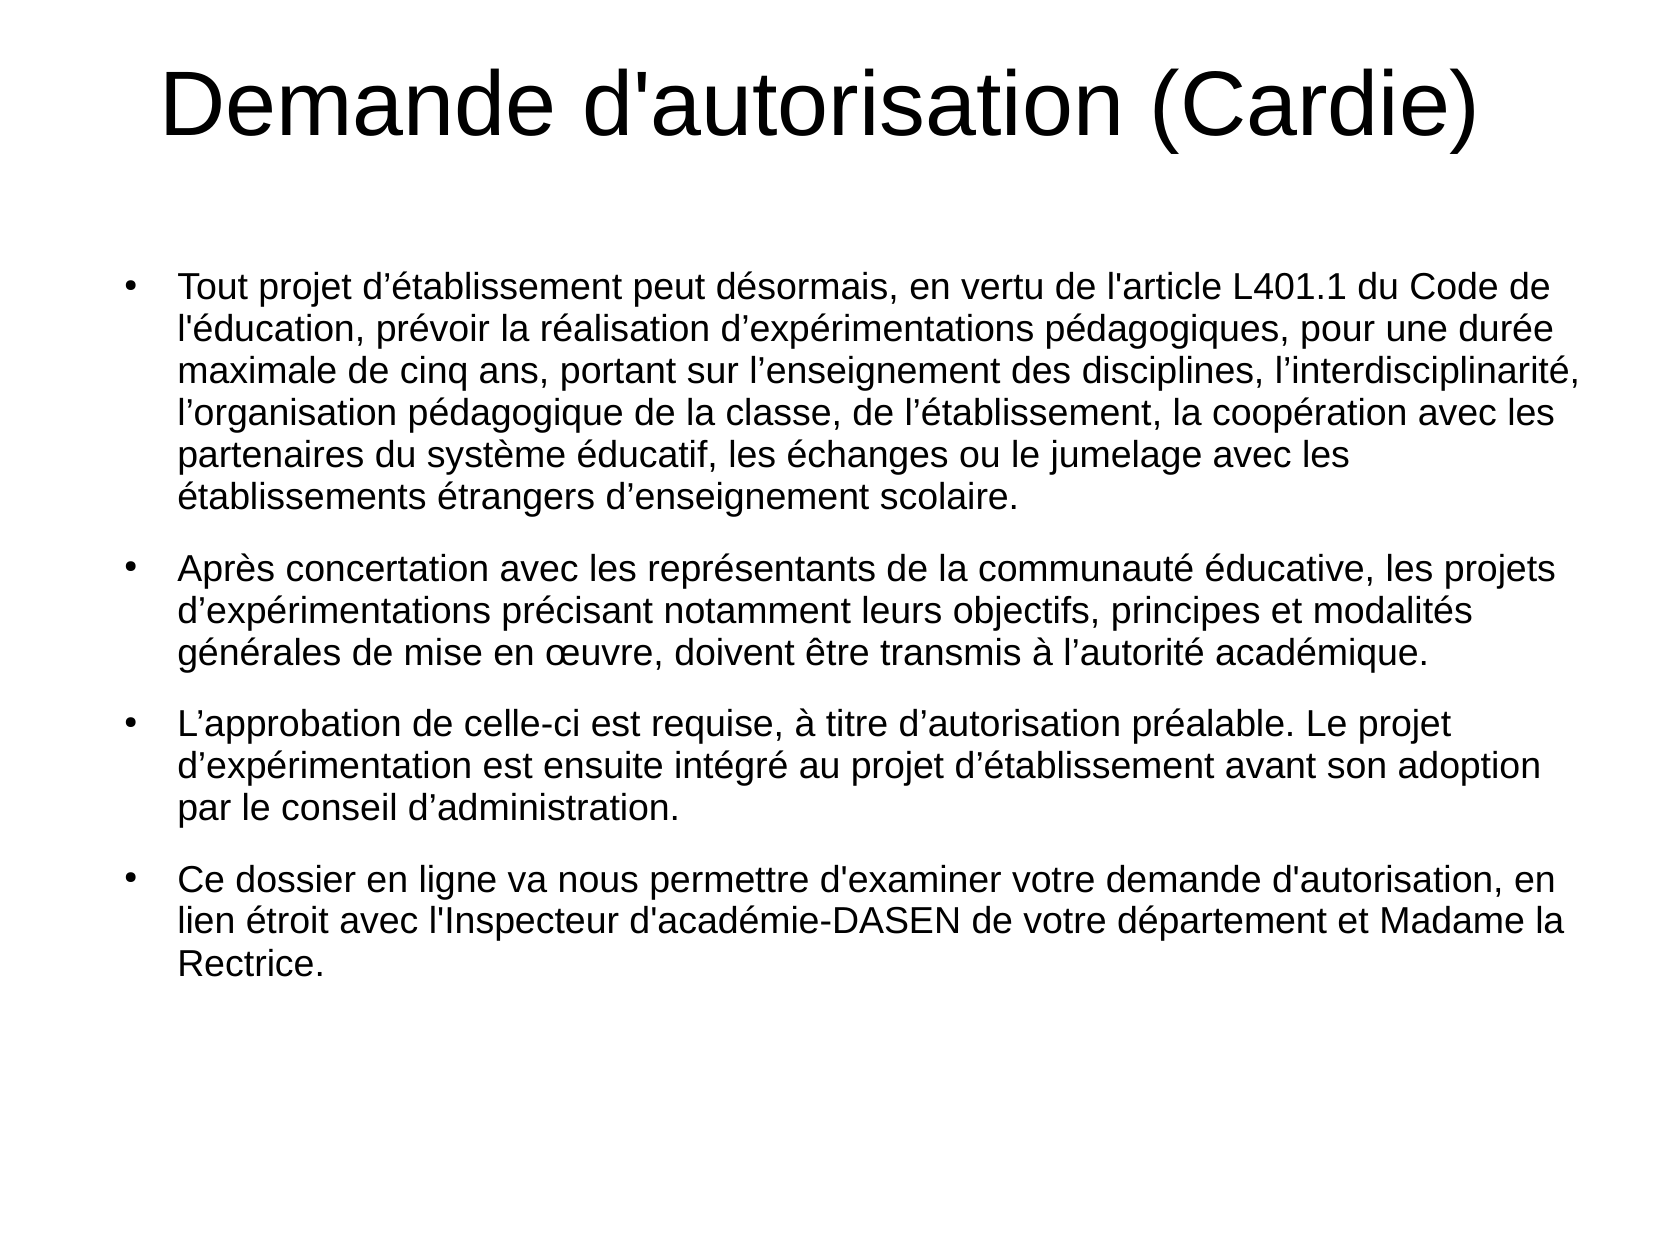

# Demande d'autorisation (Cardie)
Tout projet d’établissement peut désormais, en vertu de l'article L401.1 du Code de l'éducation, prévoir la réalisation d’expérimentations pédagogiques, pour une durée maximale de cinq ans, portant sur l’enseignement des disciplines, l’interdisciplinarité, l’organisation pédagogique de la classe, de l’établissement, la coopération avec les partenaires du système éducatif, les échanges ou le jumelage avec les établissements étrangers d’enseignement scolaire.
Après concertation avec les représentants de la communauté éducative, les projets d’expérimentations précisant notamment leurs objectifs, principes et modalités générales de mise en œuvre, doivent être transmis à l’autorité académique.
L’approbation de celle-ci est requise, à titre d’autorisation préalable. Le projet d’expérimentation est ensuite intégré au projet d’établissement avant son adoption par le conseil d’administration.
Ce dossier en ligne va nous permettre d'examiner votre demande d'autorisation, en lien étroit avec l'Inspecteur d'académie-DASEN de votre département et Madame la Rectrice.